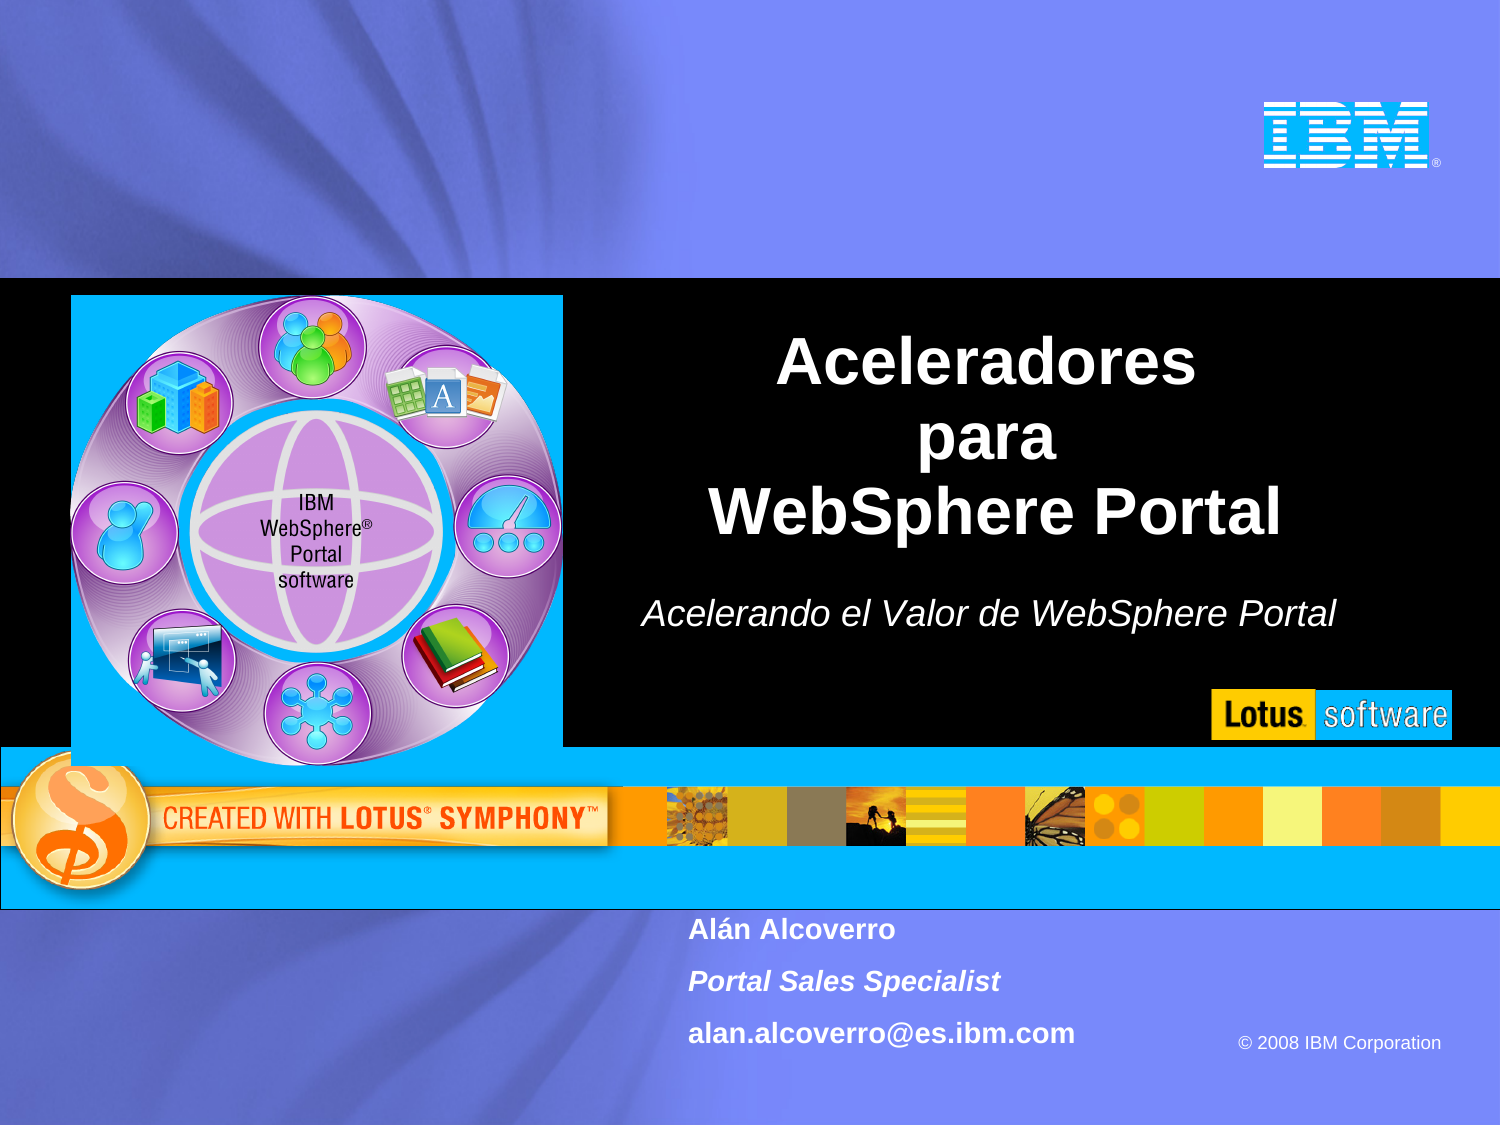

Aceleradores
para
WebSphere Portal
Acelerando el Valor de WebSphere Portal
Alán Alcoverro
Portal Sales Specialist
alan.alcoverro@es.ibm.com